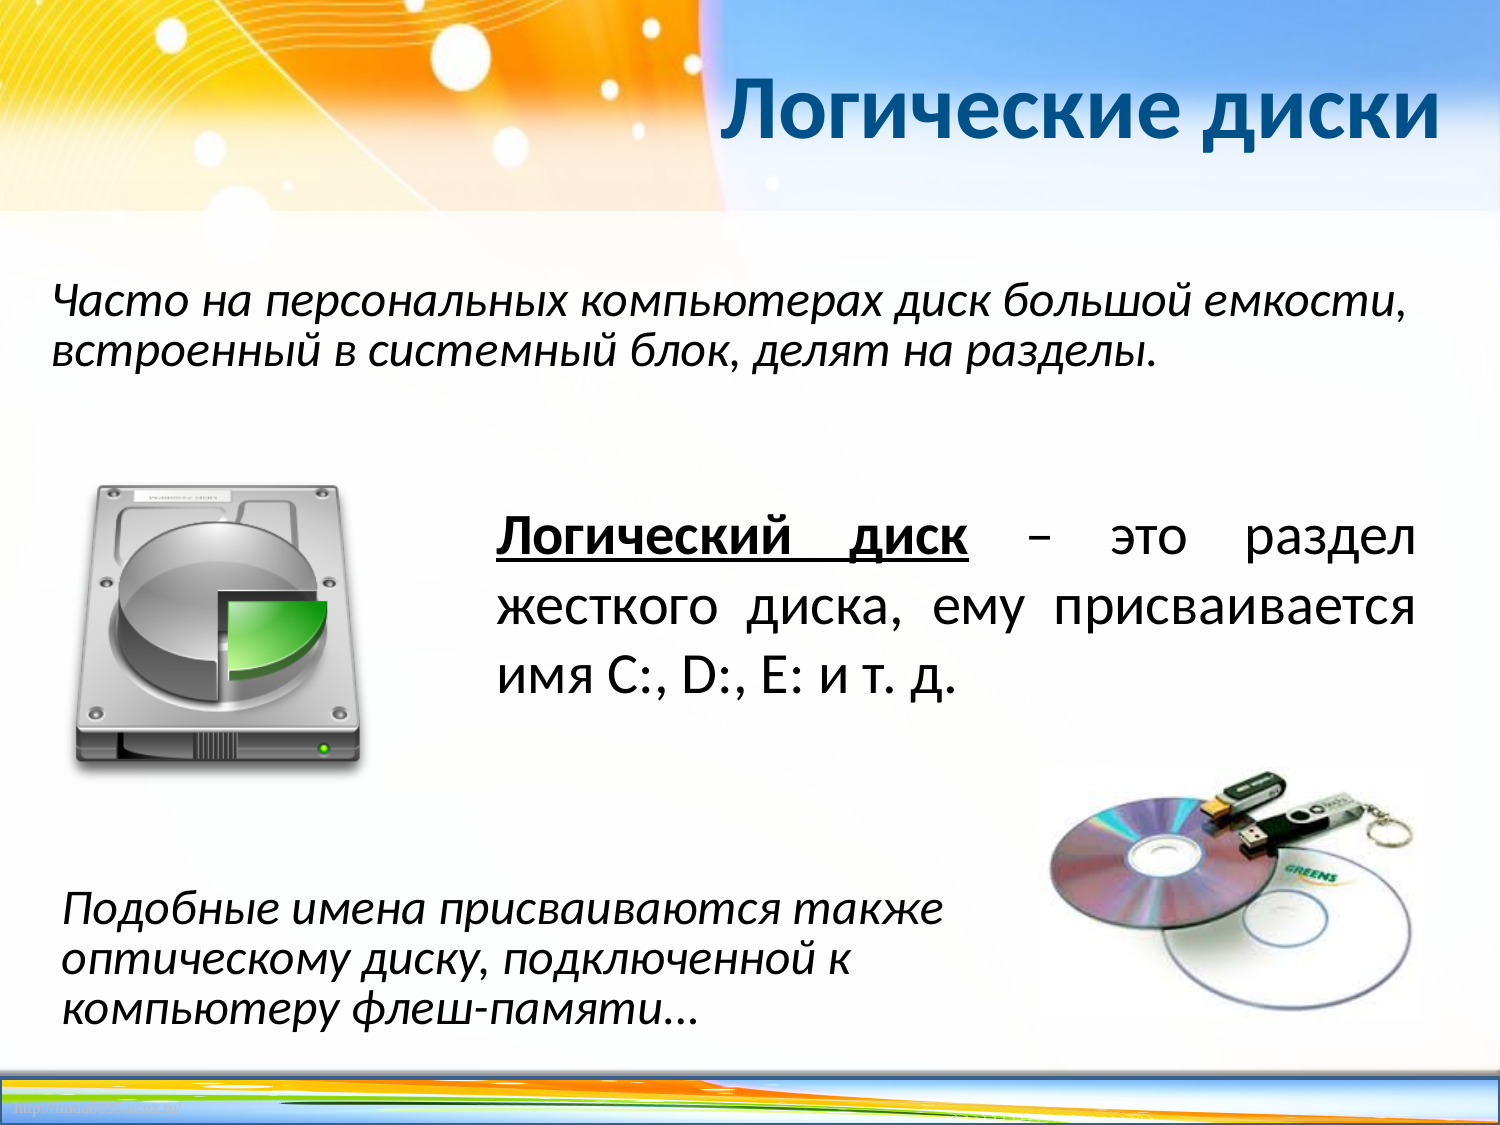

Логические диски
Часто на персональных компьютерах диск большой емкости, встроенный в системный блок, делят на разделы.
# Логический диск – это раздел жесткого диска, ему присваивается имя С:, D:, Е: и т. д.
Подобные имена присваиваются также оптическому диску, подключенной к компьютеру флеш-памяти...